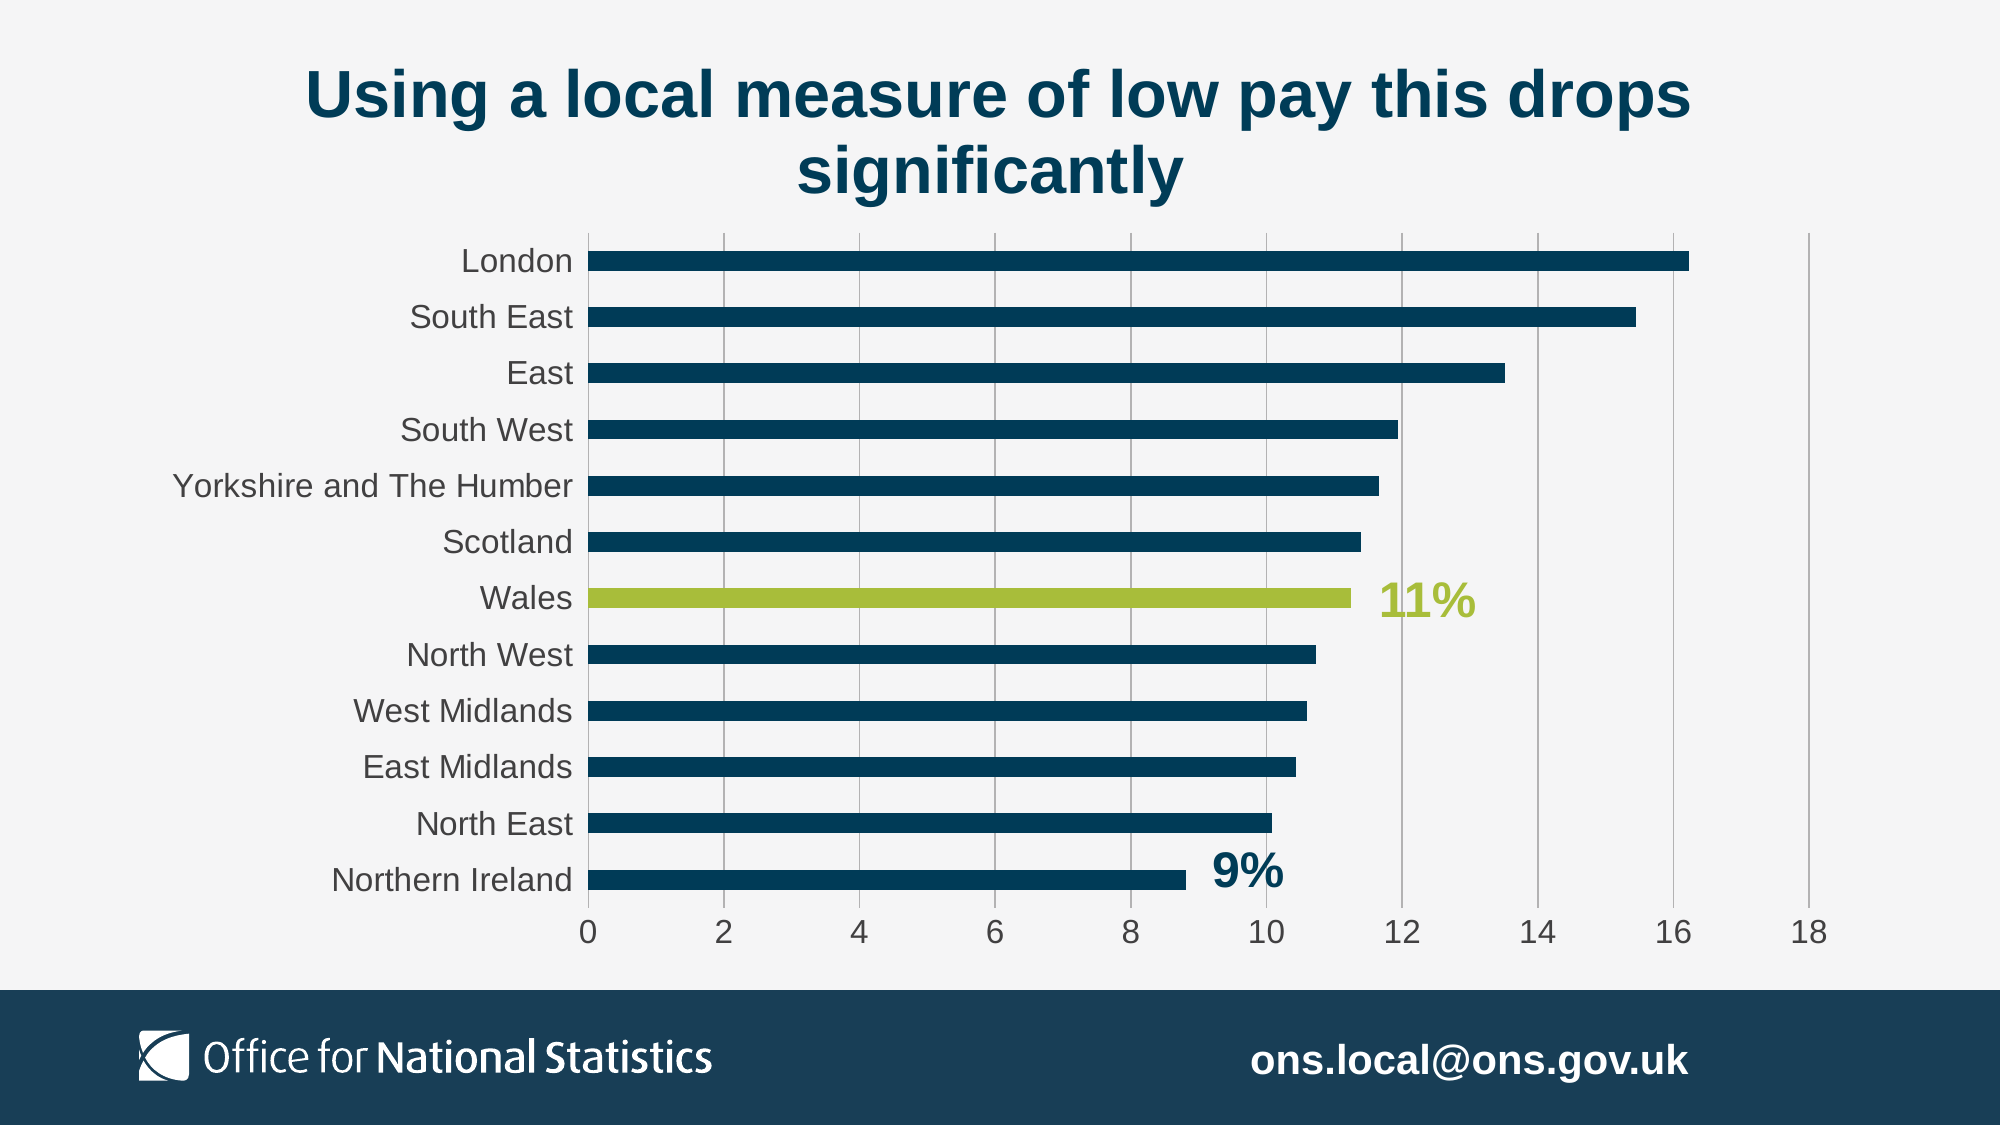

# Using a local measure of low pay this drops significantly
### Chart
| Category | Total |
|---|---|
| Northern Ireland | 8.80794863 |
| North East | 10.08386014 |
| East Midlands | 10.43015916 |
| West Midlands | 10.59971283 |
| North West | 10.73378431 |
| Wales | 11.24678735 |
| Scotland | 11.38604052 |
| Yorkshire and The Humber | 11.66353828 |
| South West | 11.93757502 |
| East | 13.5112851 |
| South East | 15.44790237 |
| London | 16.22837042 |11%
9%
ons.local@ons.gov.uk